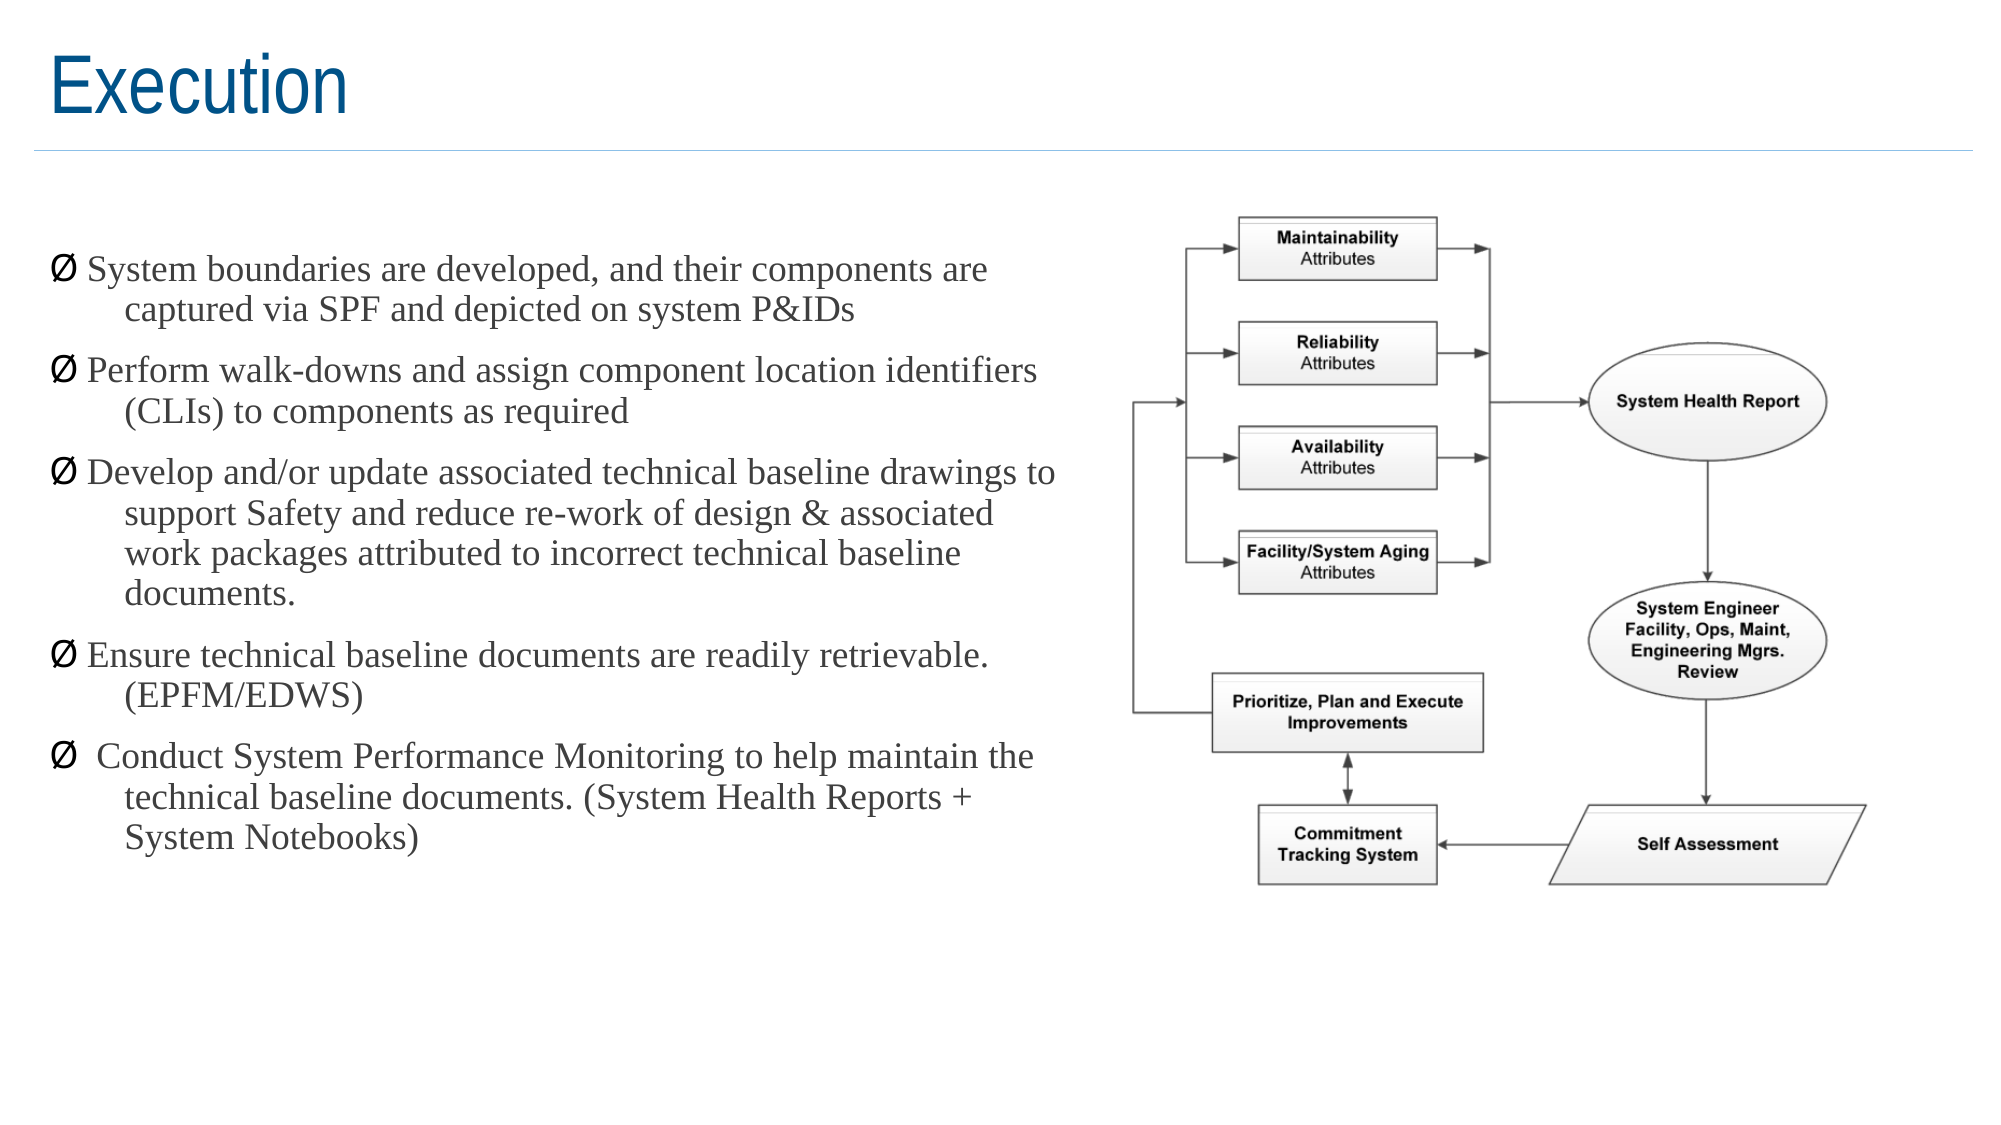

# Execution
System boundaries are developed, and their components are captured via SPF and depicted on system P&IDs
Perform walk-downs and assign component location identifiers (CLIs) to components as required
Develop and/or update associated technical baseline drawings to support Safety and reduce re-work of design & associated work packages attributed to incorrect technical baseline documents.
Ensure technical baseline documents are readily retrievable. (EPFM/EDWS)
 Conduct System Performance Monitoring to help maintain the technical baseline documents. (System Health Reports + System Notebooks)